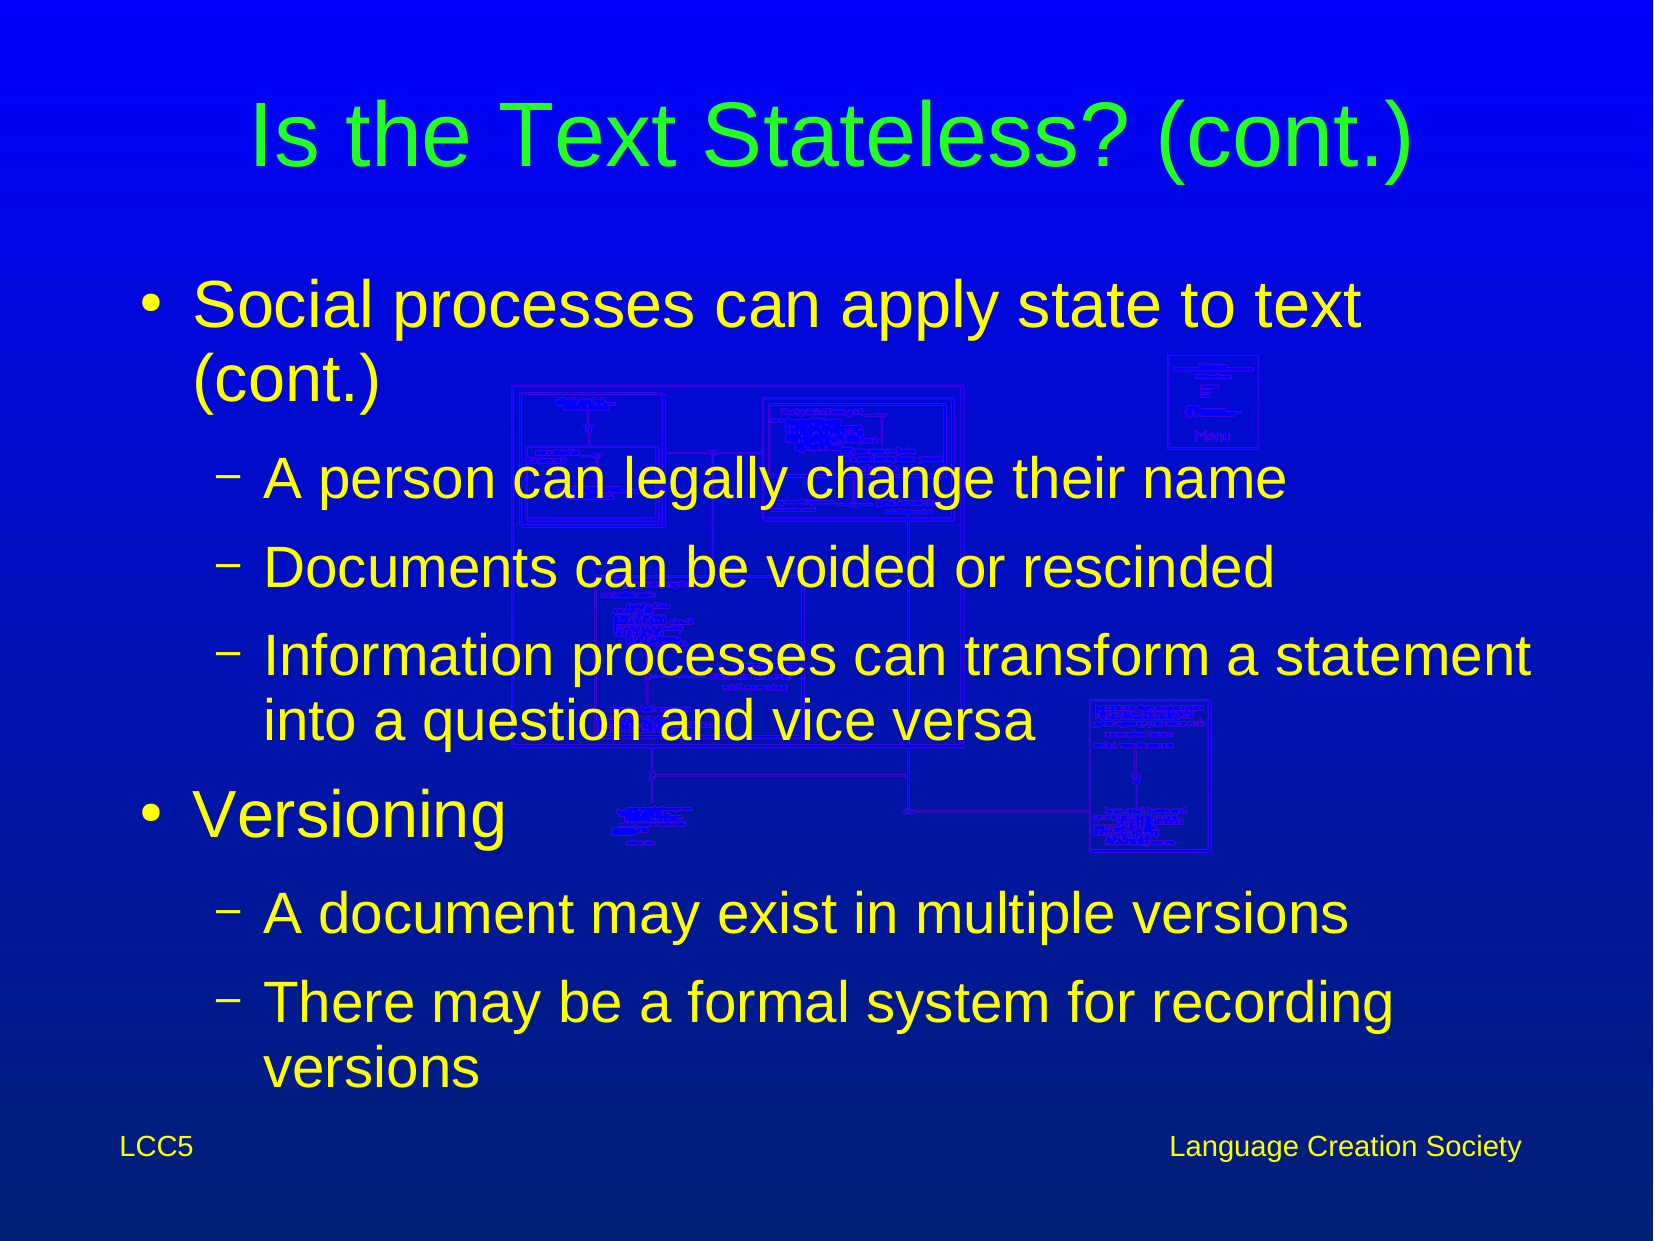

# Is the Text Stateless? (cont.)
Social processes can apply state to text (cont.)
A person can legally change their name
Documents can be voided or rescinded
Information processes can transform a statement into a question and vice versa
Versioning
A document may exist in multiple versions
There may be a formal system for recording versions